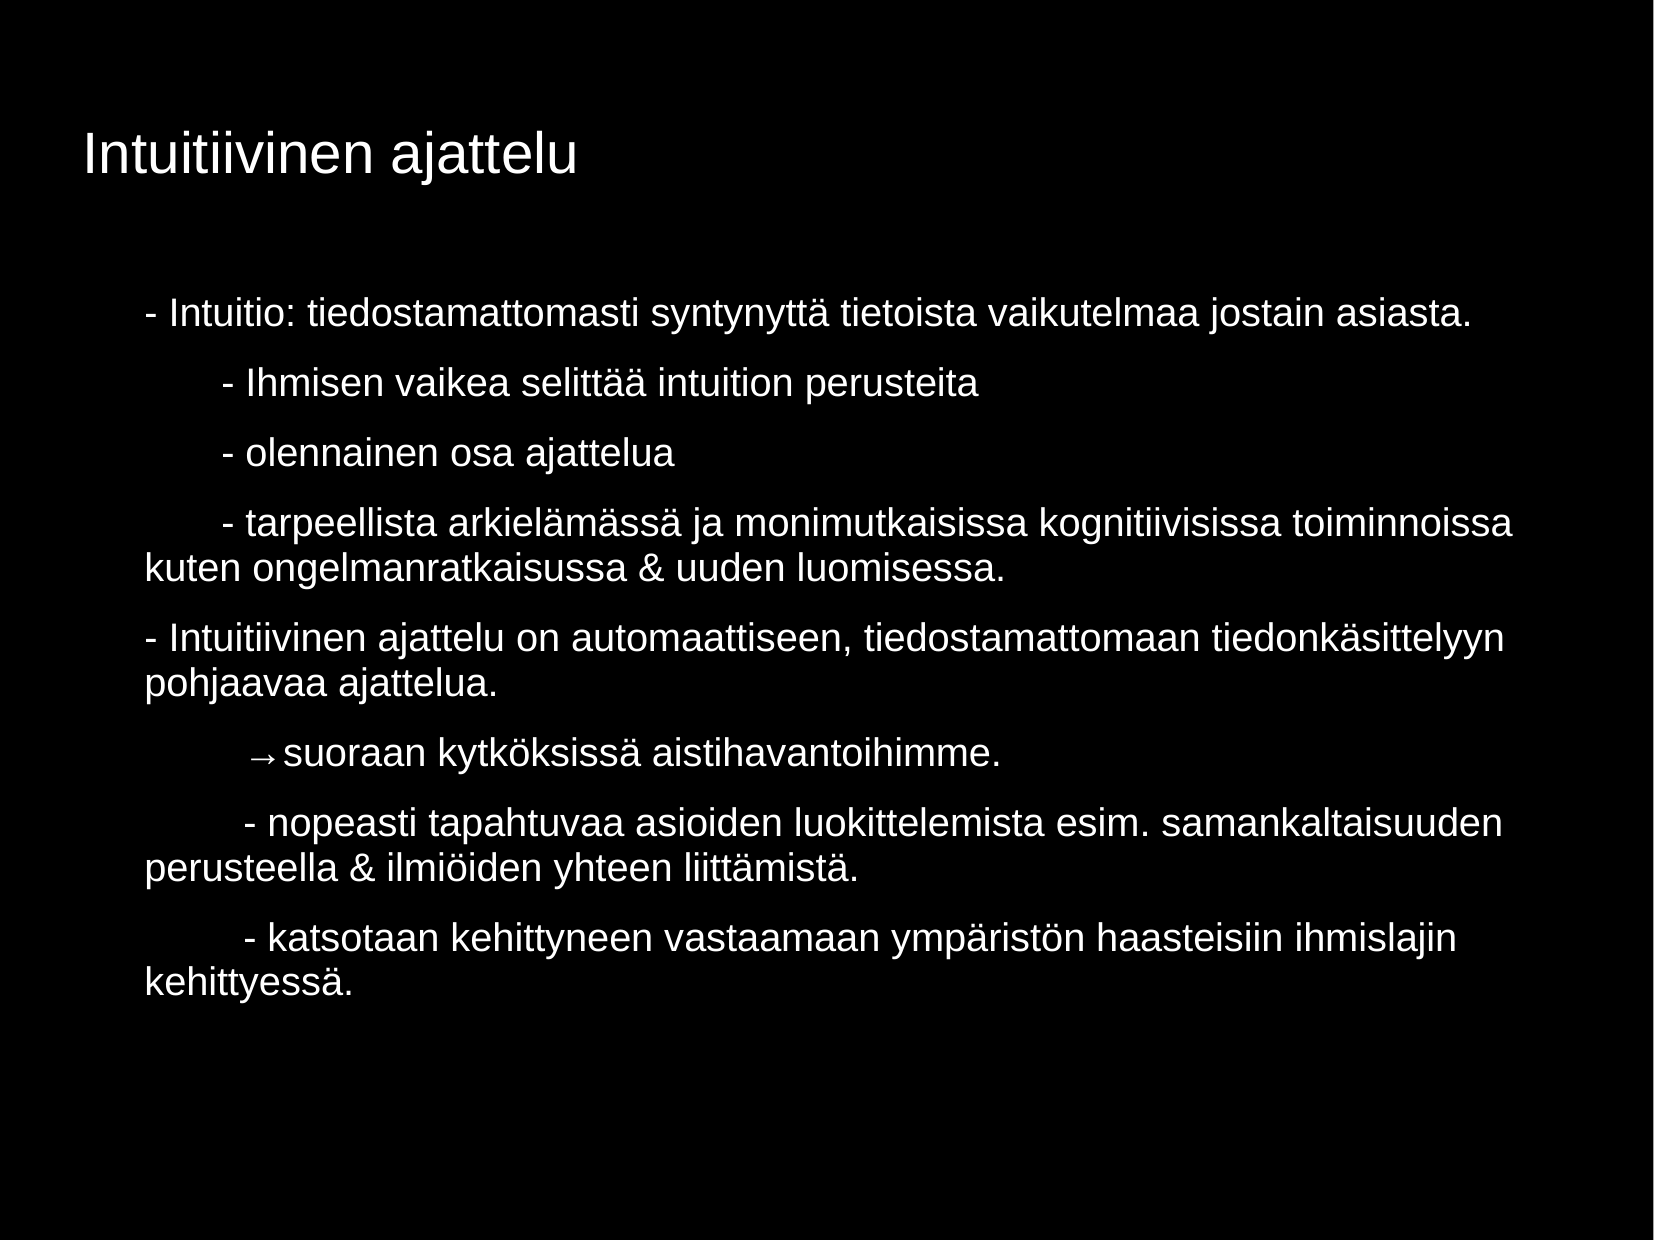

# Intuitiivinen ajattelu
- Intuitio: tiedostamattomasti syntynyttä tietoista vaikutelmaa jostain asiasta.
 - Ihmisen vaikea selittää intuition perusteita
 - olennainen osa ajattelua
 - tarpeellista arkielämässä ja monimutkaisissa kognitiivisissa toiminnoissa kuten ongelmanratkaisussa & uuden luomisessa.
- Intuitiivinen ajattelu on automaattiseen, tiedostamattomaan tiedonkäsittelyyn pohjaavaa ajattelua.
 →suoraan kytköksissä aistihavantoihimme.
 - nopeasti tapahtuvaa asioiden luokittelemista esim. samankaltaisuuden perusteella & ilmiöiden yhteen liittämistä.
 - katsotaan kehittyneen vastaamaan ympäristön haasteisiin ihmislajin kehittyessä.